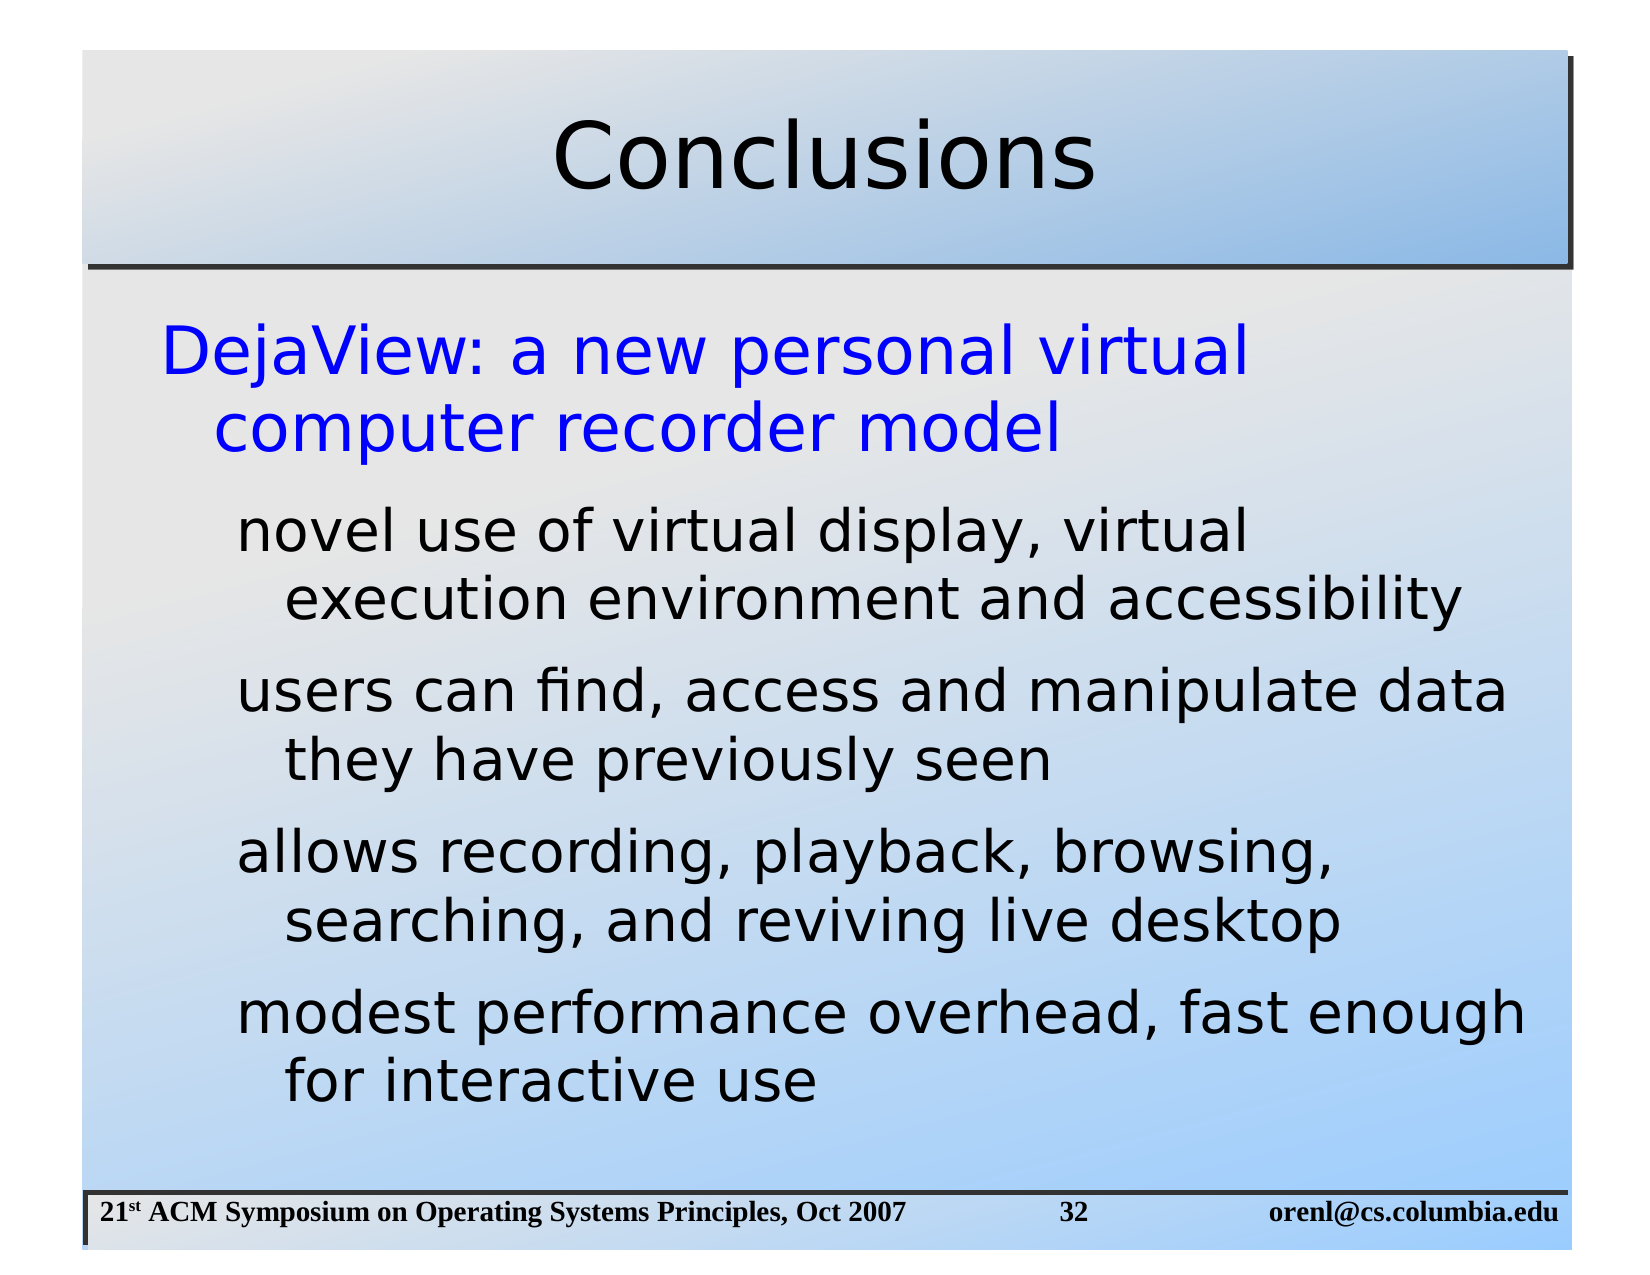

# Conclusions
DejaView: a new personal virtual computer recorder model
novel use of virtual display, virtual execution environment and accessibility
users can find, access and manipulate data they have previously seen
allows recording, playback, browsing, searching, and reviving live desktop
modest performance overhead, fast enough for interactive use